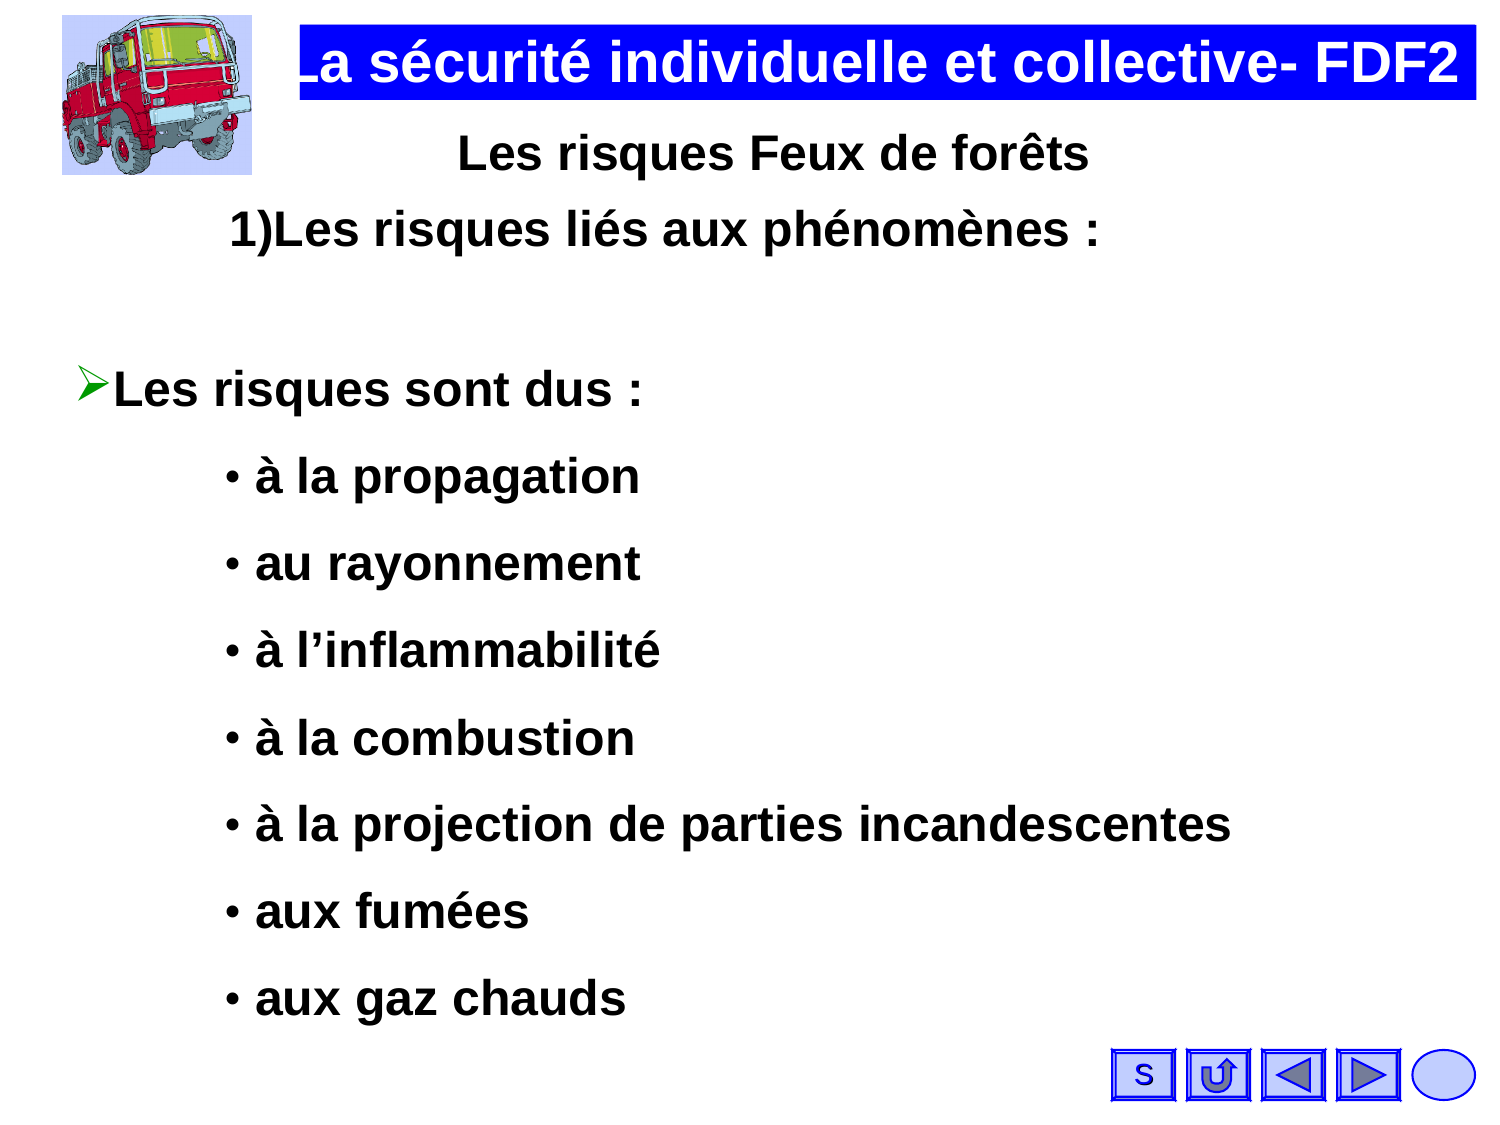

FDF2
La sécurité individuelle et collective- FDF2
La surveillance active - FDF2
Les risques Feux de forêts
1)Les risques liés aux phénomènes :
Les risques sont dus :
 à la propagation
 au rayonnement
 à l’inflammabilité
 à la combustion
 à la projection de parties incandescentes
 aux fumées
 aux gaz chauds